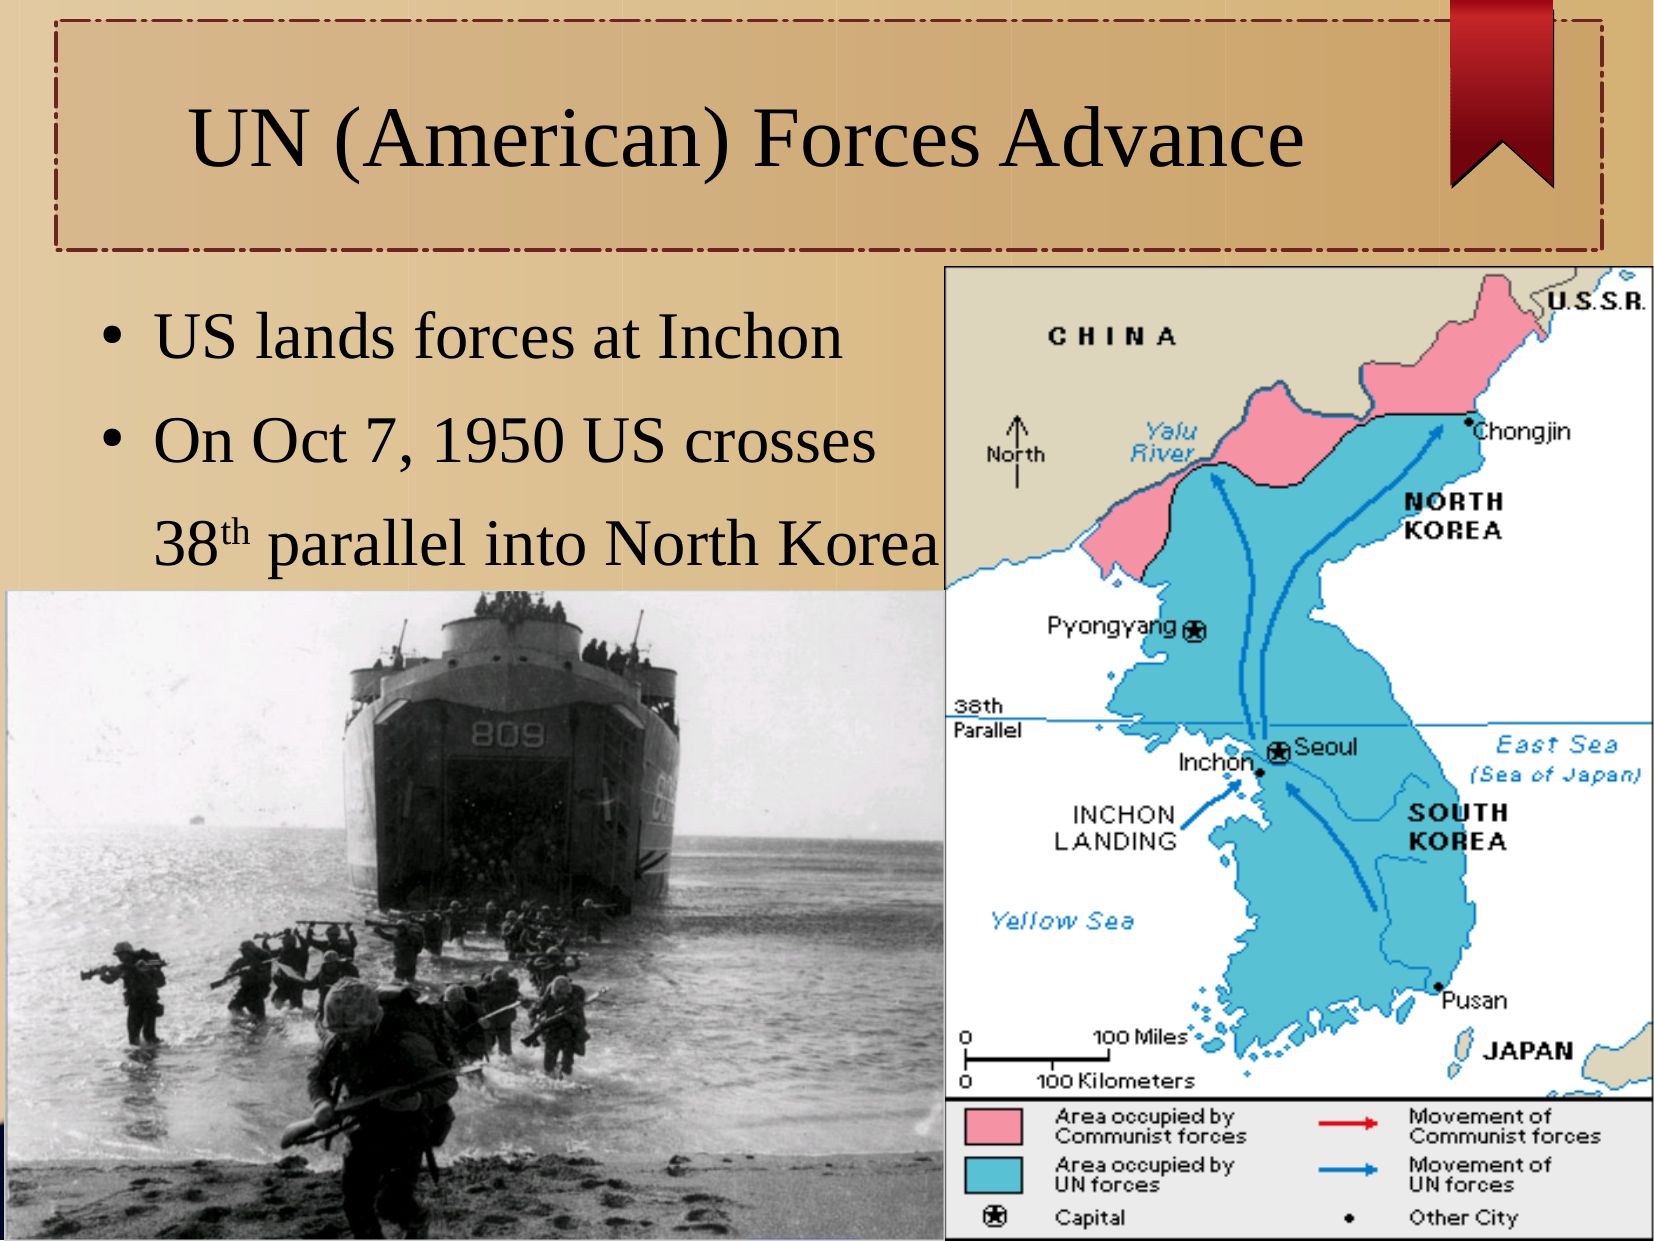

# UN (American) Forces Advance
US lands forces at Inchon
On Oct 7, 1950 US crosses
38th parallel into North Korea